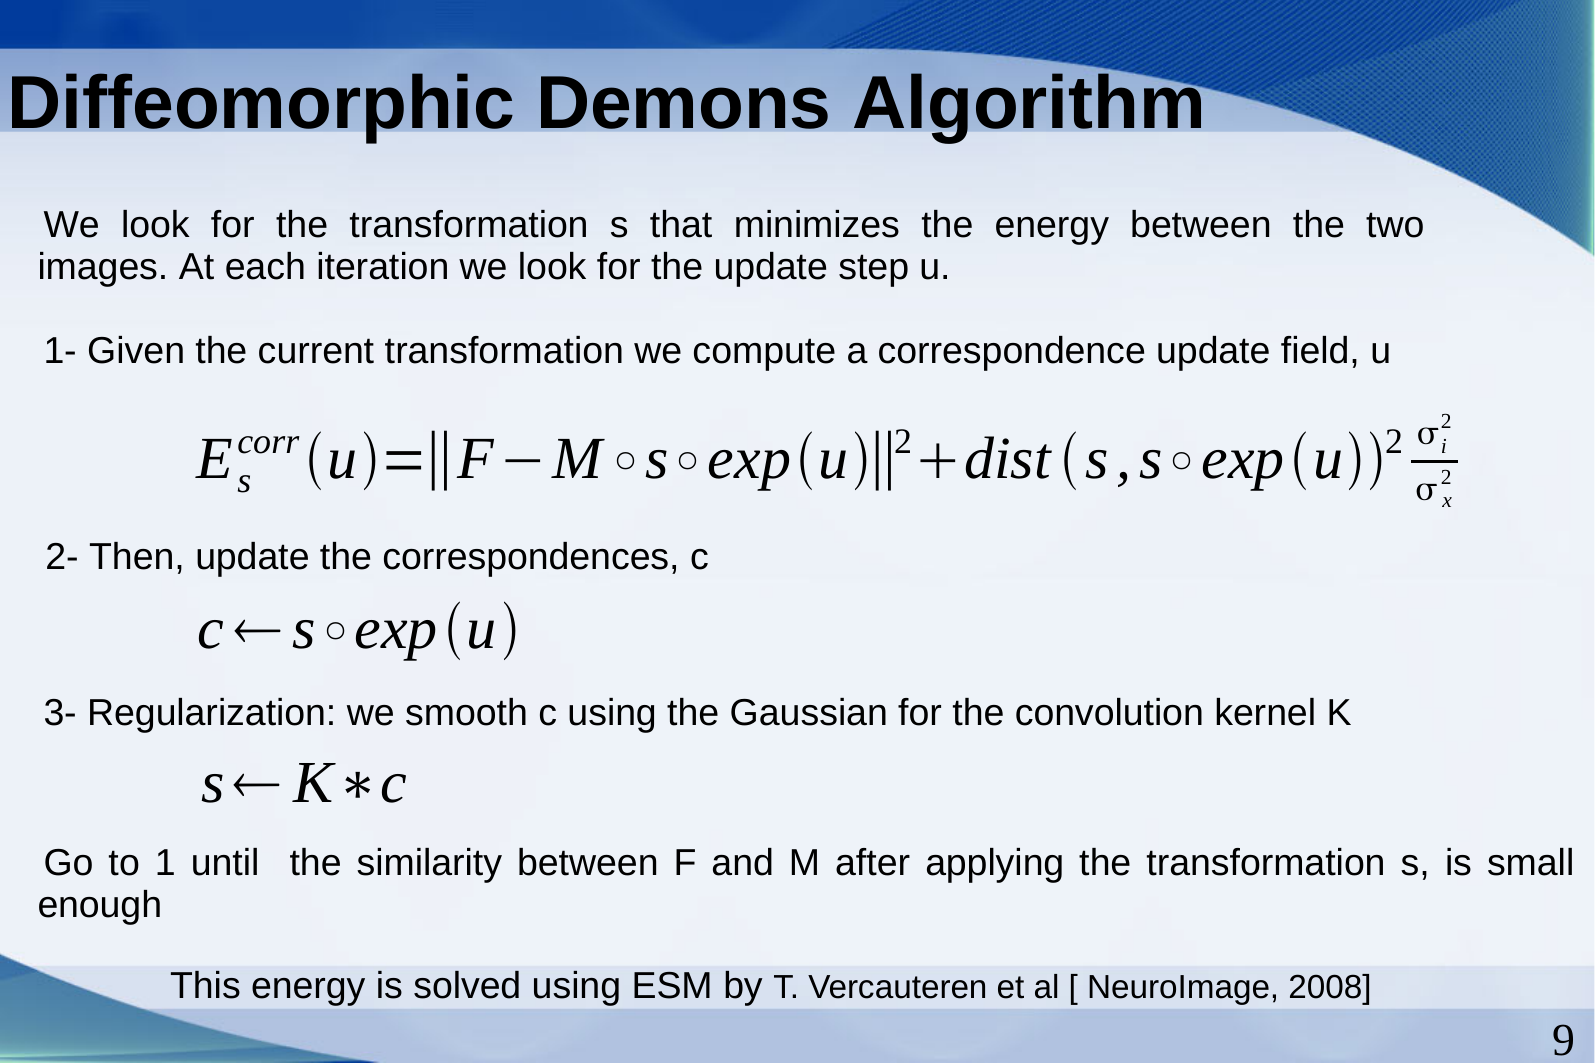

# Diffeomorphic Demons Algorithm
We look for the transformation s that minimizes the energy between the two images. At each iteration we look for the update step u.
1- Given the current transformation we compute a correspondence update field, u
2- Then, update the correspondences, c
3- Regularization: we smooth c using the Gaussian for the convolution kernel K
Go to 1 until the similarity between F and M after applying the transformation s, is small enough
This energy is solved using ESM by T. Vercauteren et al [ NeuroImage, 2008]
9